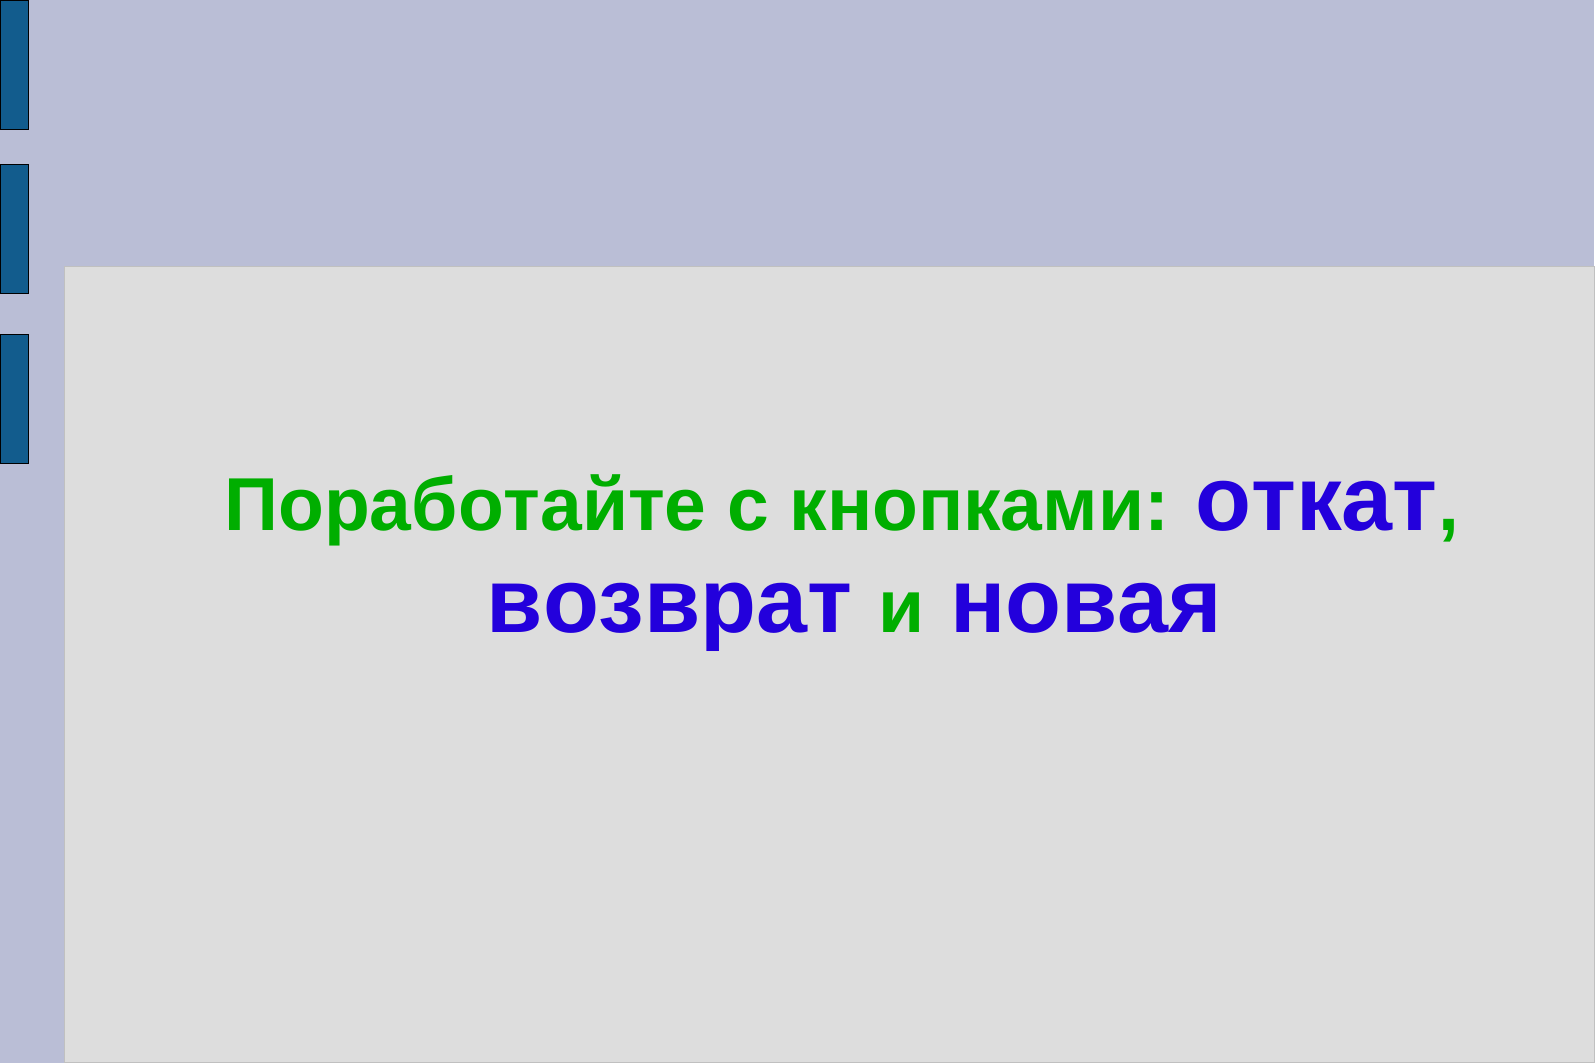

# Поработайте с кнопками: откат, возврат и новая